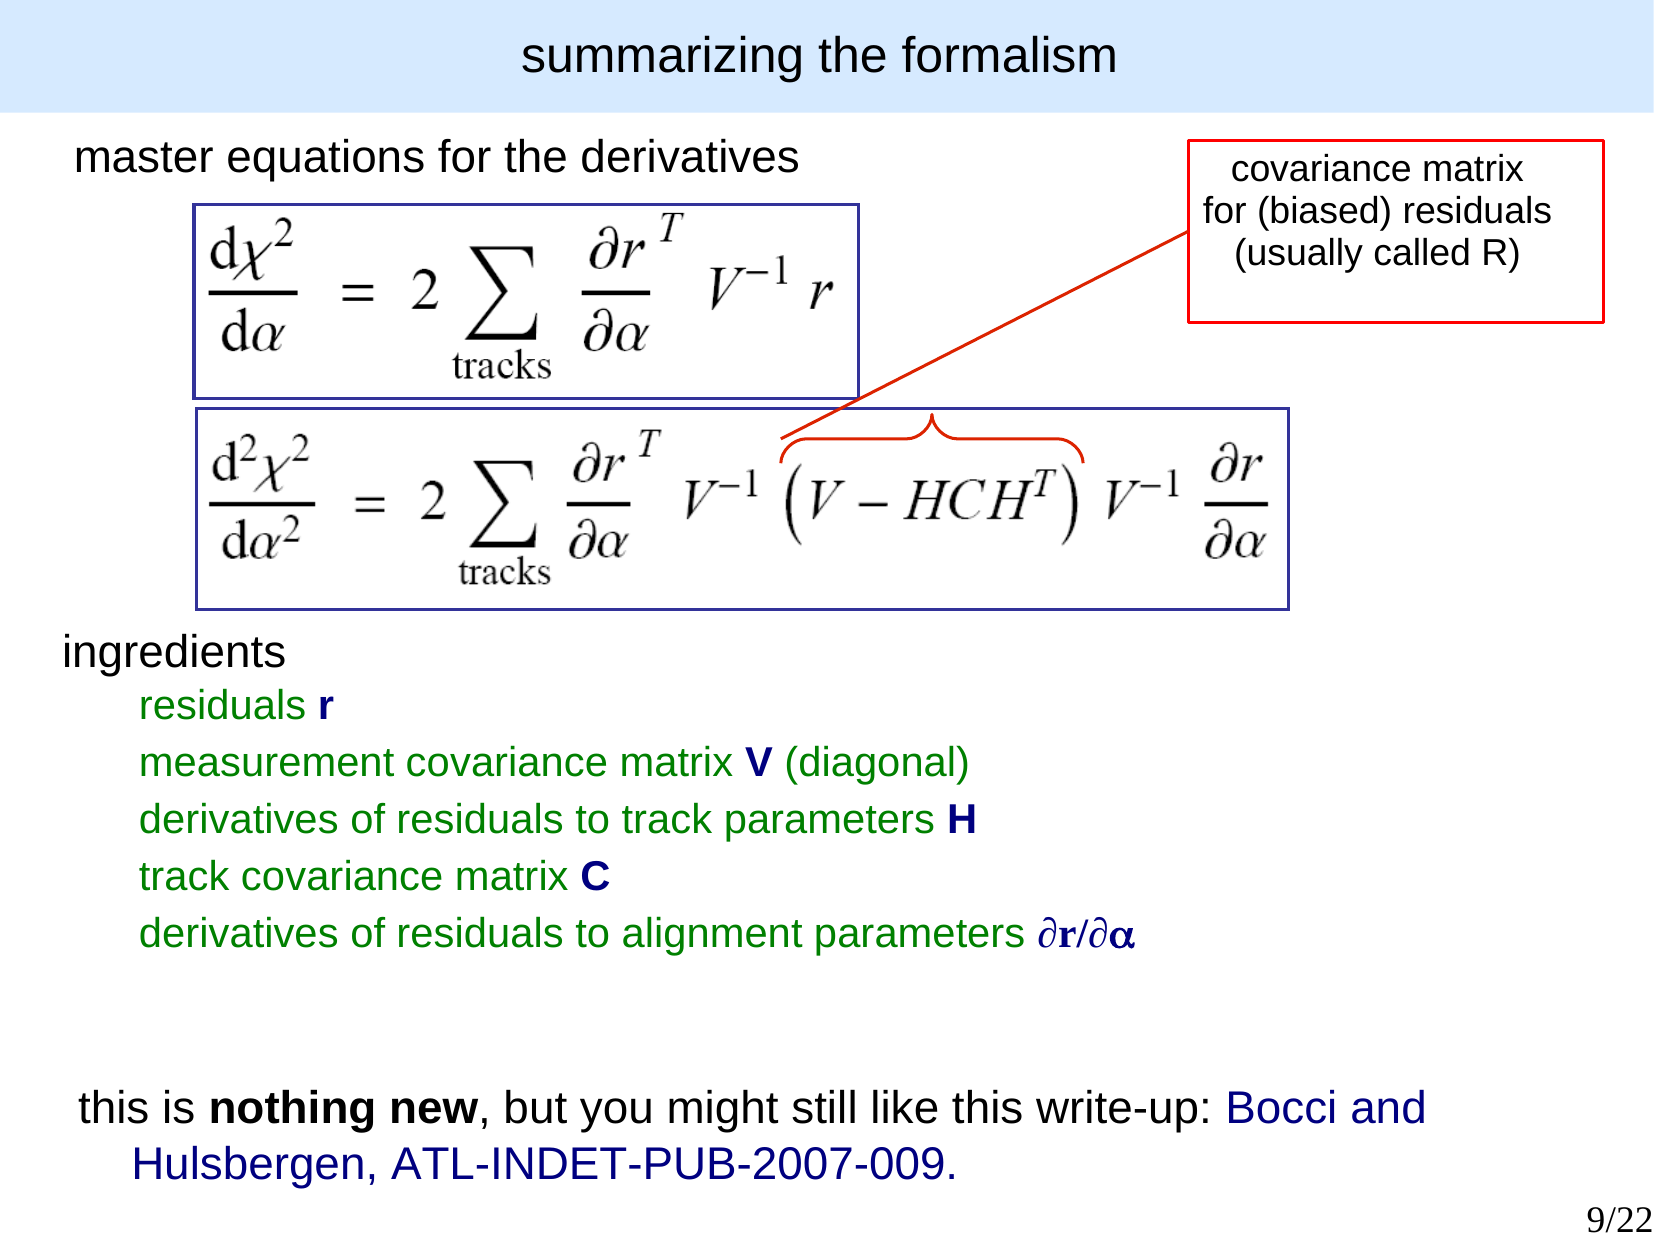

# summarizing the formalism
master equations for the derivatives
covariance matrix
for (biased) residuals
(usually called R)
ingredients
residuals r
measurement covariance matrix V (diagonal)
derivatives of residuals to track parameters H
track covariance matrix C
derivatives of residuals to alignment parameters ∂r/∂
this is nothing new, but you might still like this write-up: Bocci and Hulsbergen, ATL-INDET-PUB-2007-009.
9